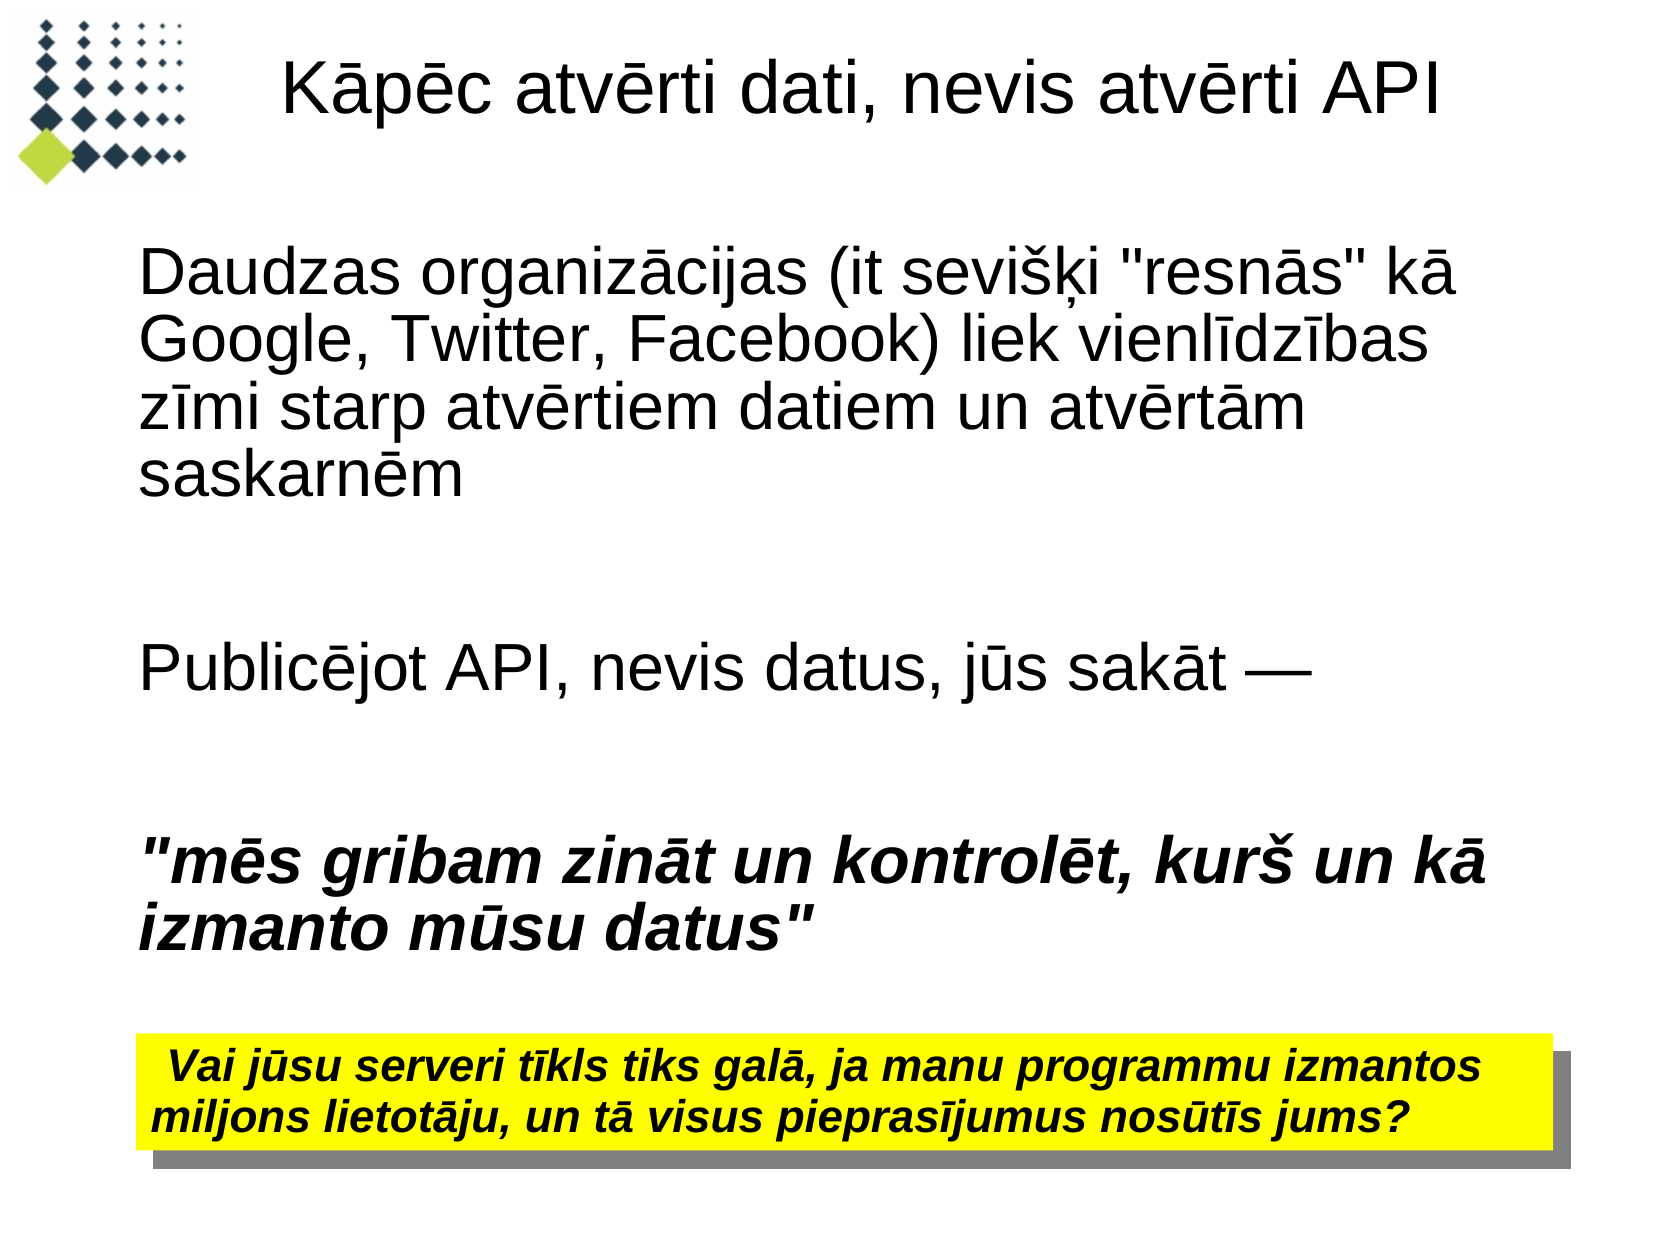

# Kāpēc atvērti dati, nevis atvērti API
Daudzas organizācijas (it sevišķi "resnās" kā Google, Twitter, Facebook) liek vienlīdzības zīmi starp atvērtiem datiem un atvērtām saskarnēm
Publicējot API, nevis datus, jūs sakāt —
"mēs gribam zināt un kontrolēt, kurš un kā izmanto mūsu datus"
Vai jūsu serveri tīkls tiks galā, ja manu programmu izmantos miljons lietotāju, un tā visus pieprasījumus nosūtīs jums?